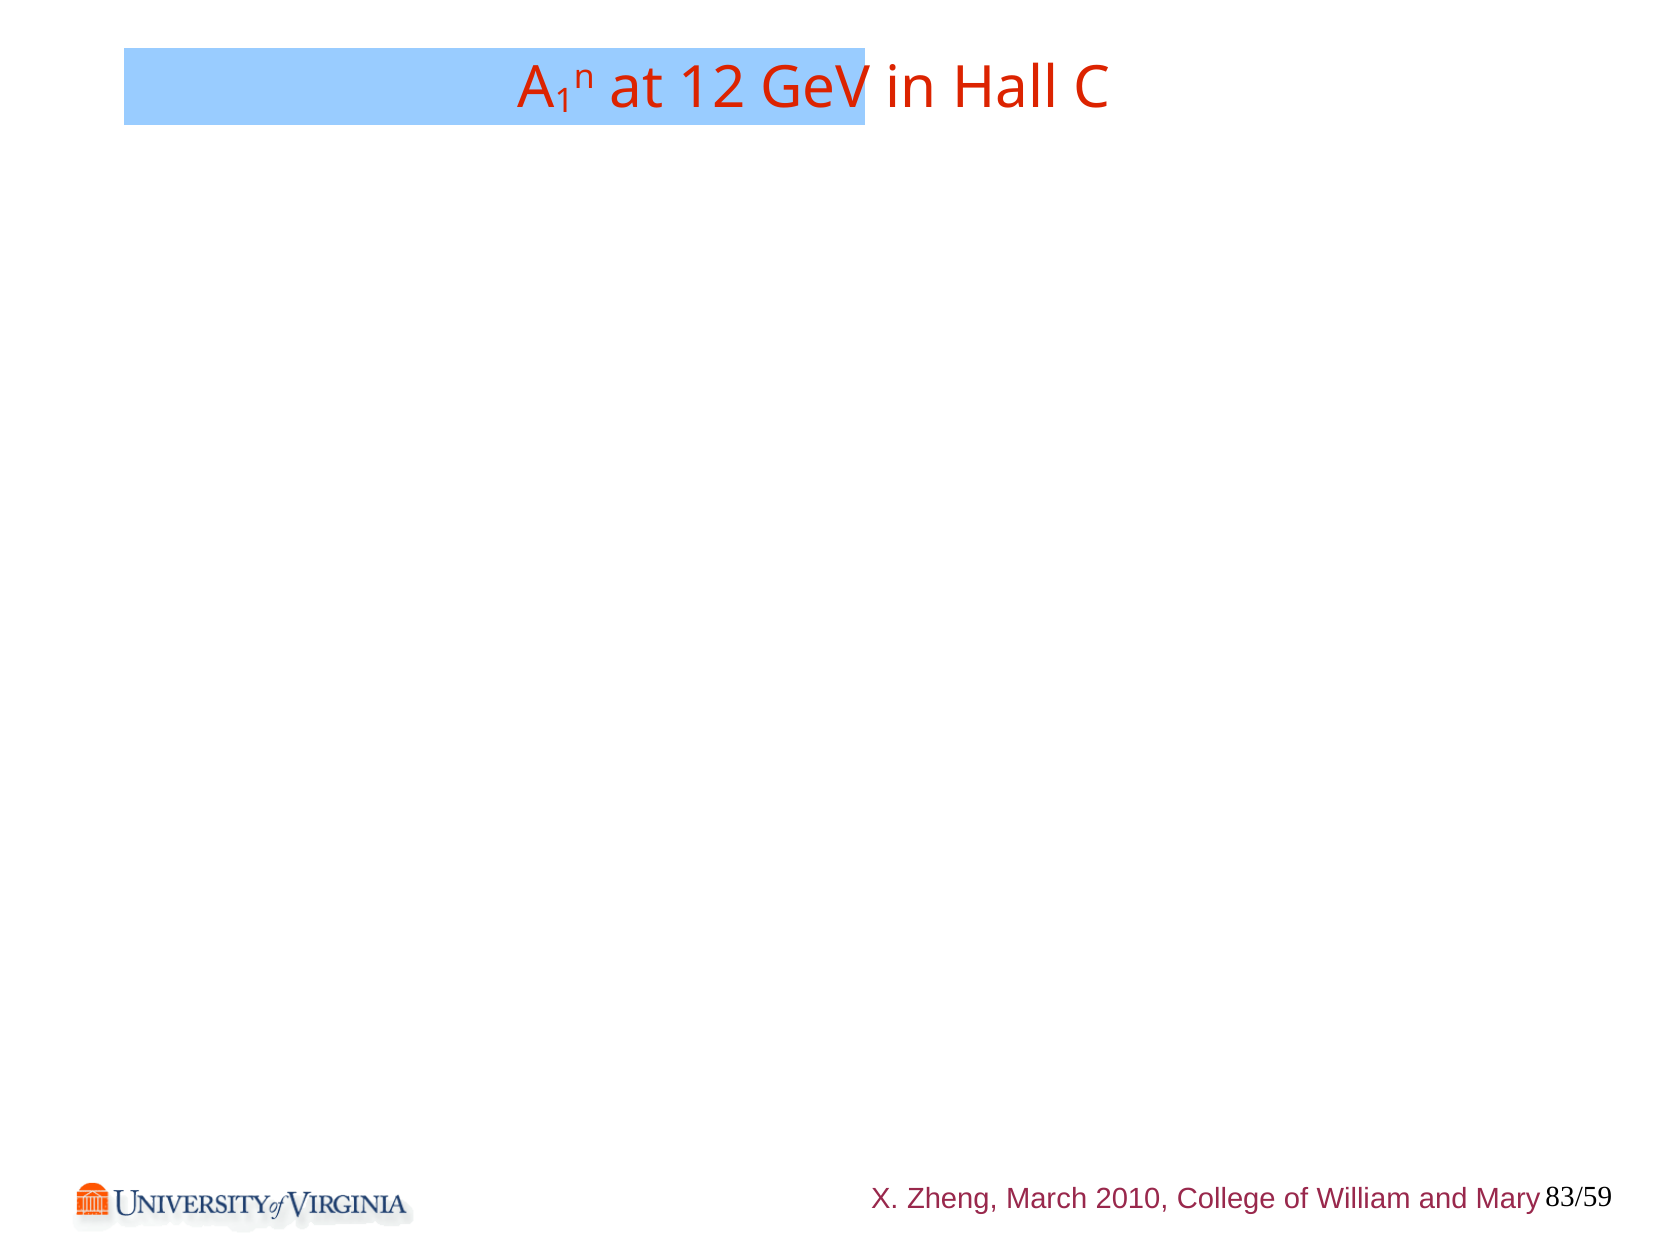

# A1n at 12 GeV in Hall C